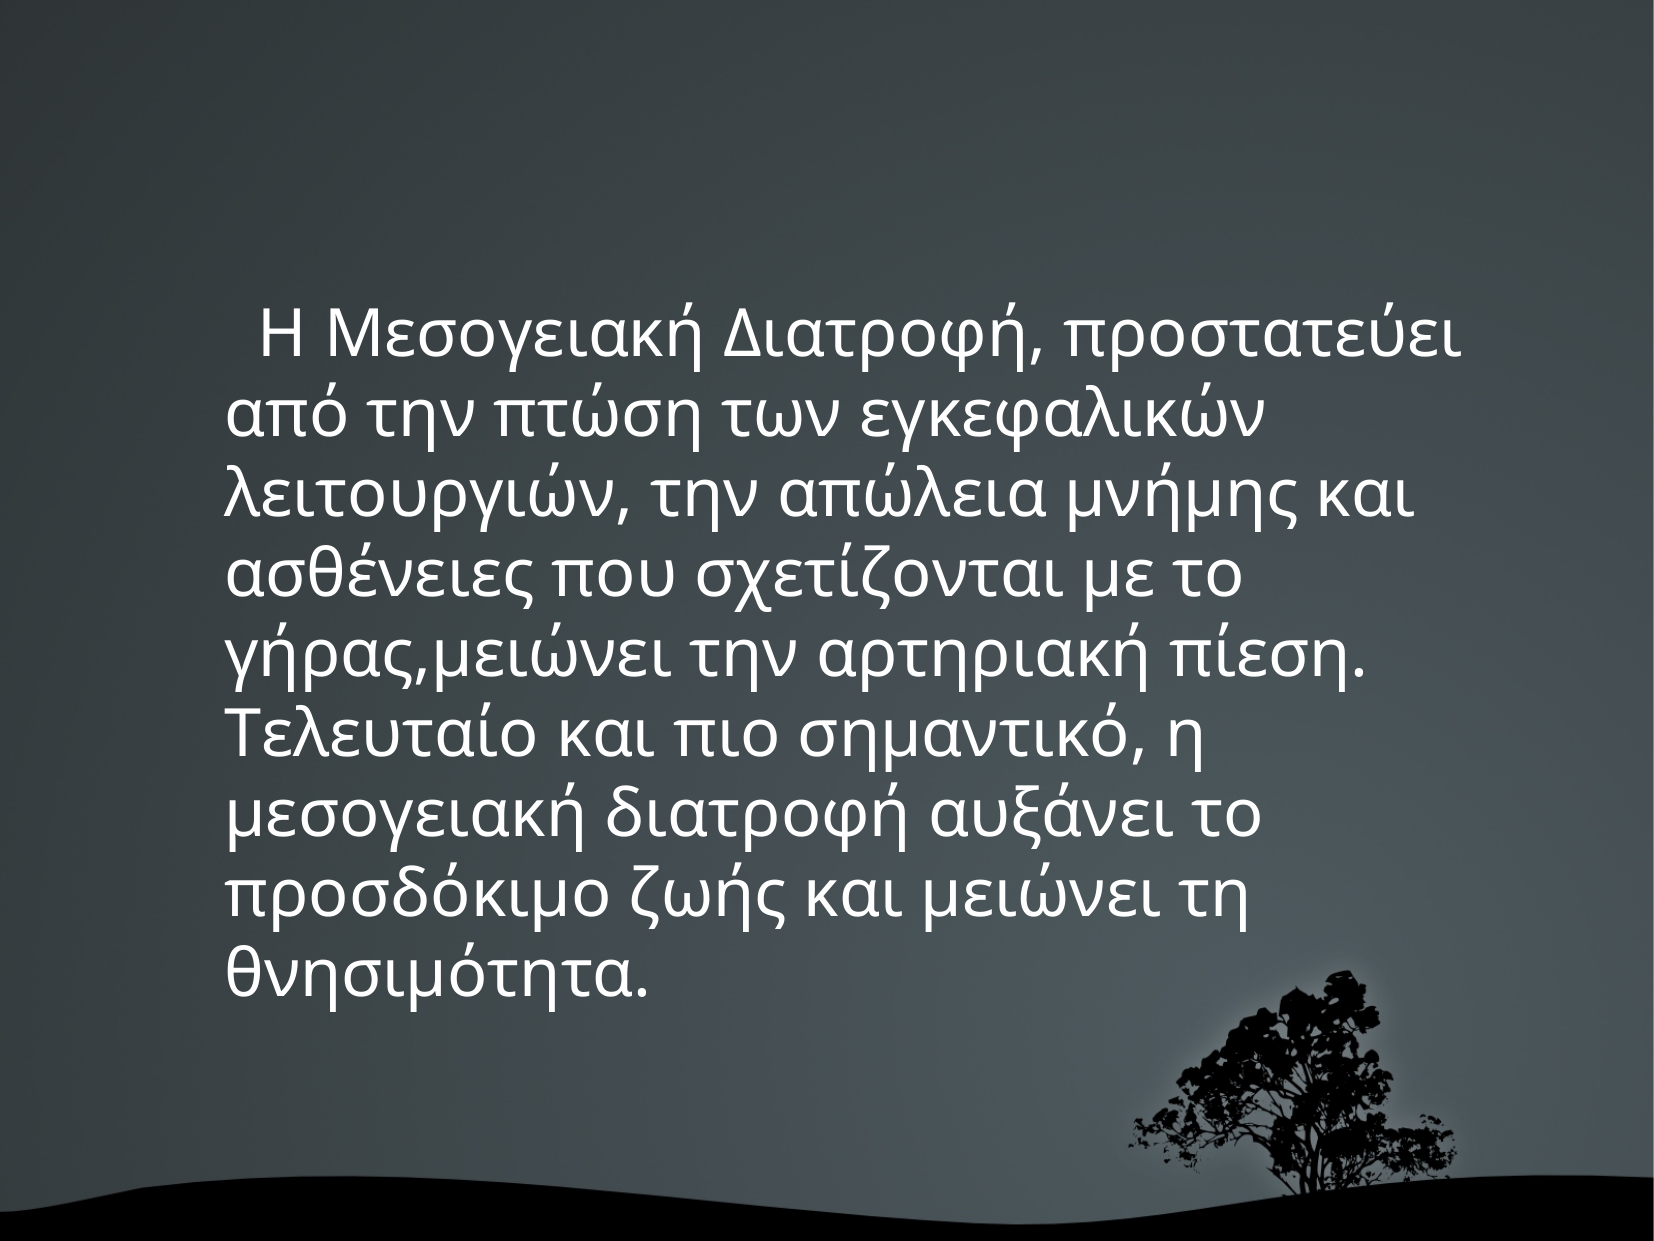

#
 Η Μεσογειακή Διατροφή, προστατεύει από την πτώση των εγκεφαλικών λειτουργιών, την απώλεια μνήμης και ασθένειες που σχετίζονται με το γήρας,μειώνει την αρτηριακή πίεση. Τελευταίο και πιο σημαντικό, η μεσογειακή διατροφή αυξάνει το προσδόκιμο ζωής και μειώνει τη θνησιμότητα.